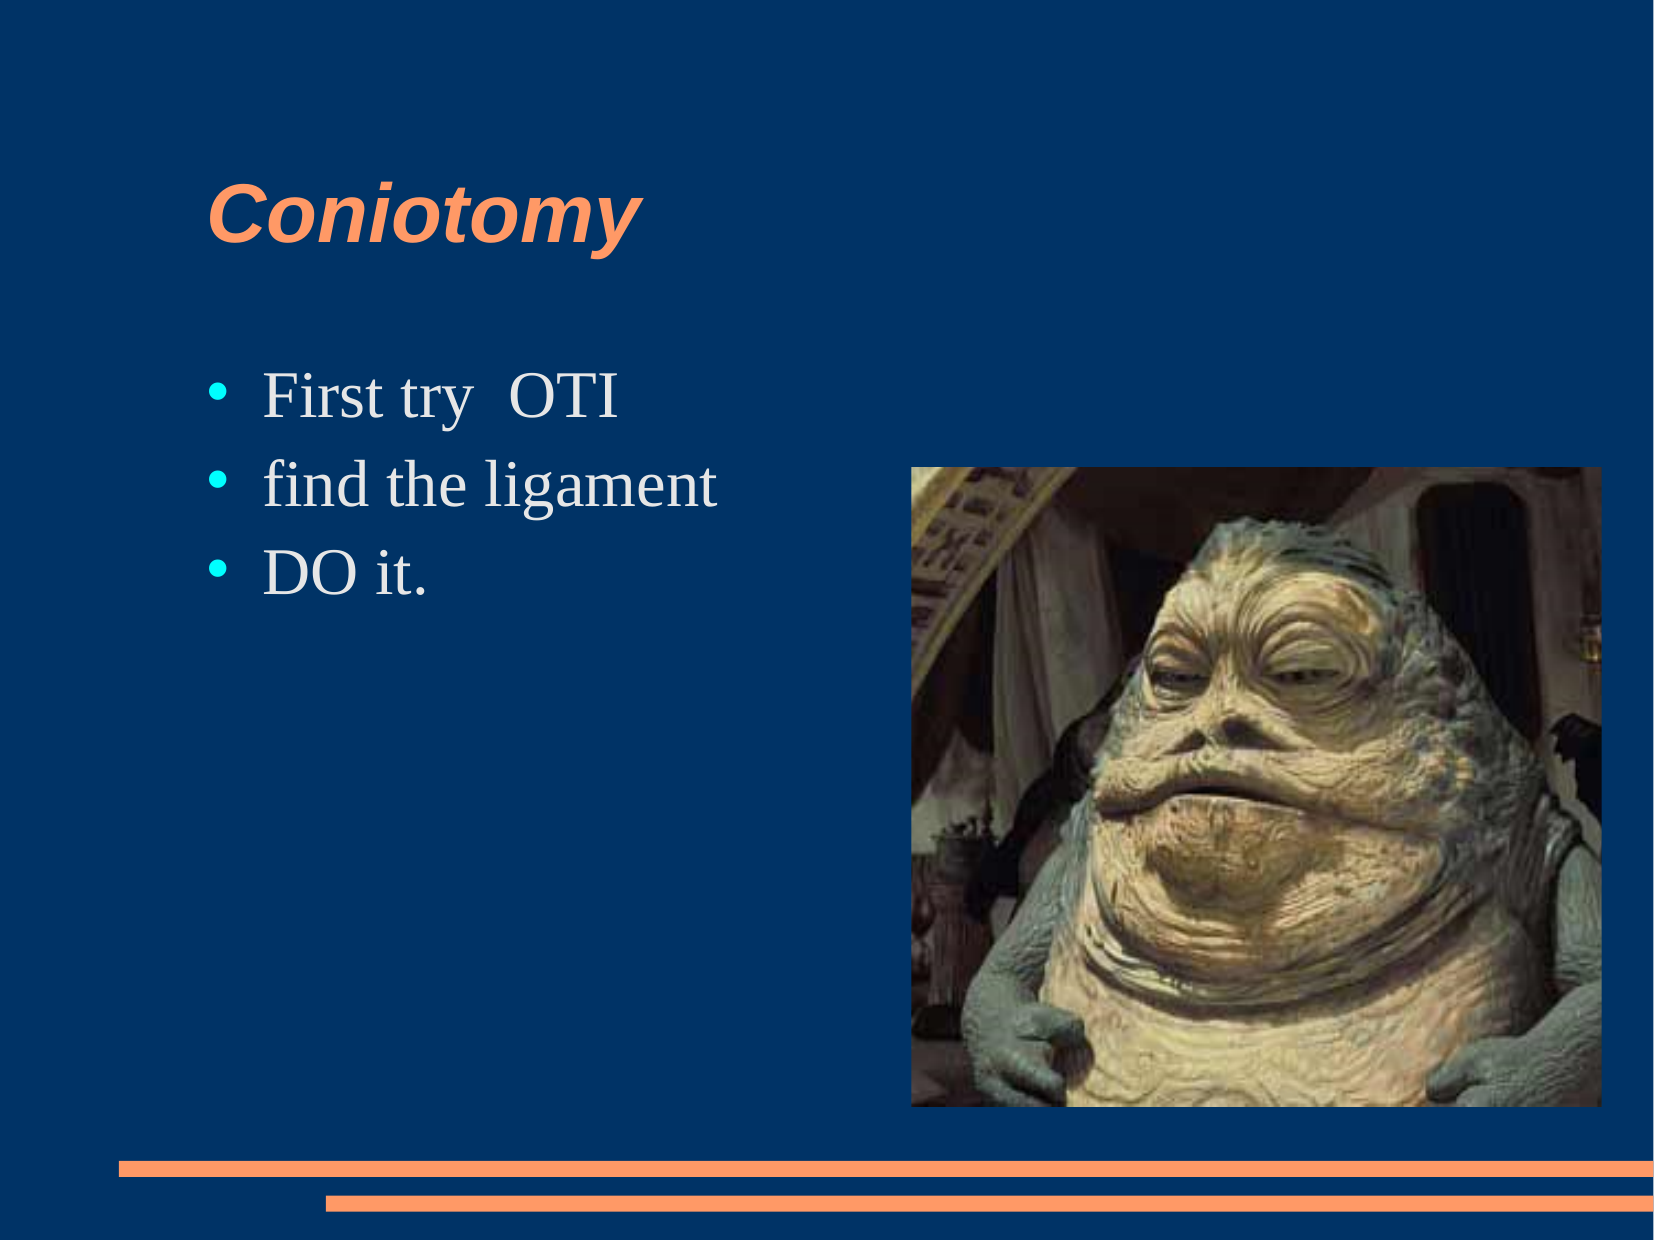

# Coniotomy
First try OTI
find the ligament
DO it.